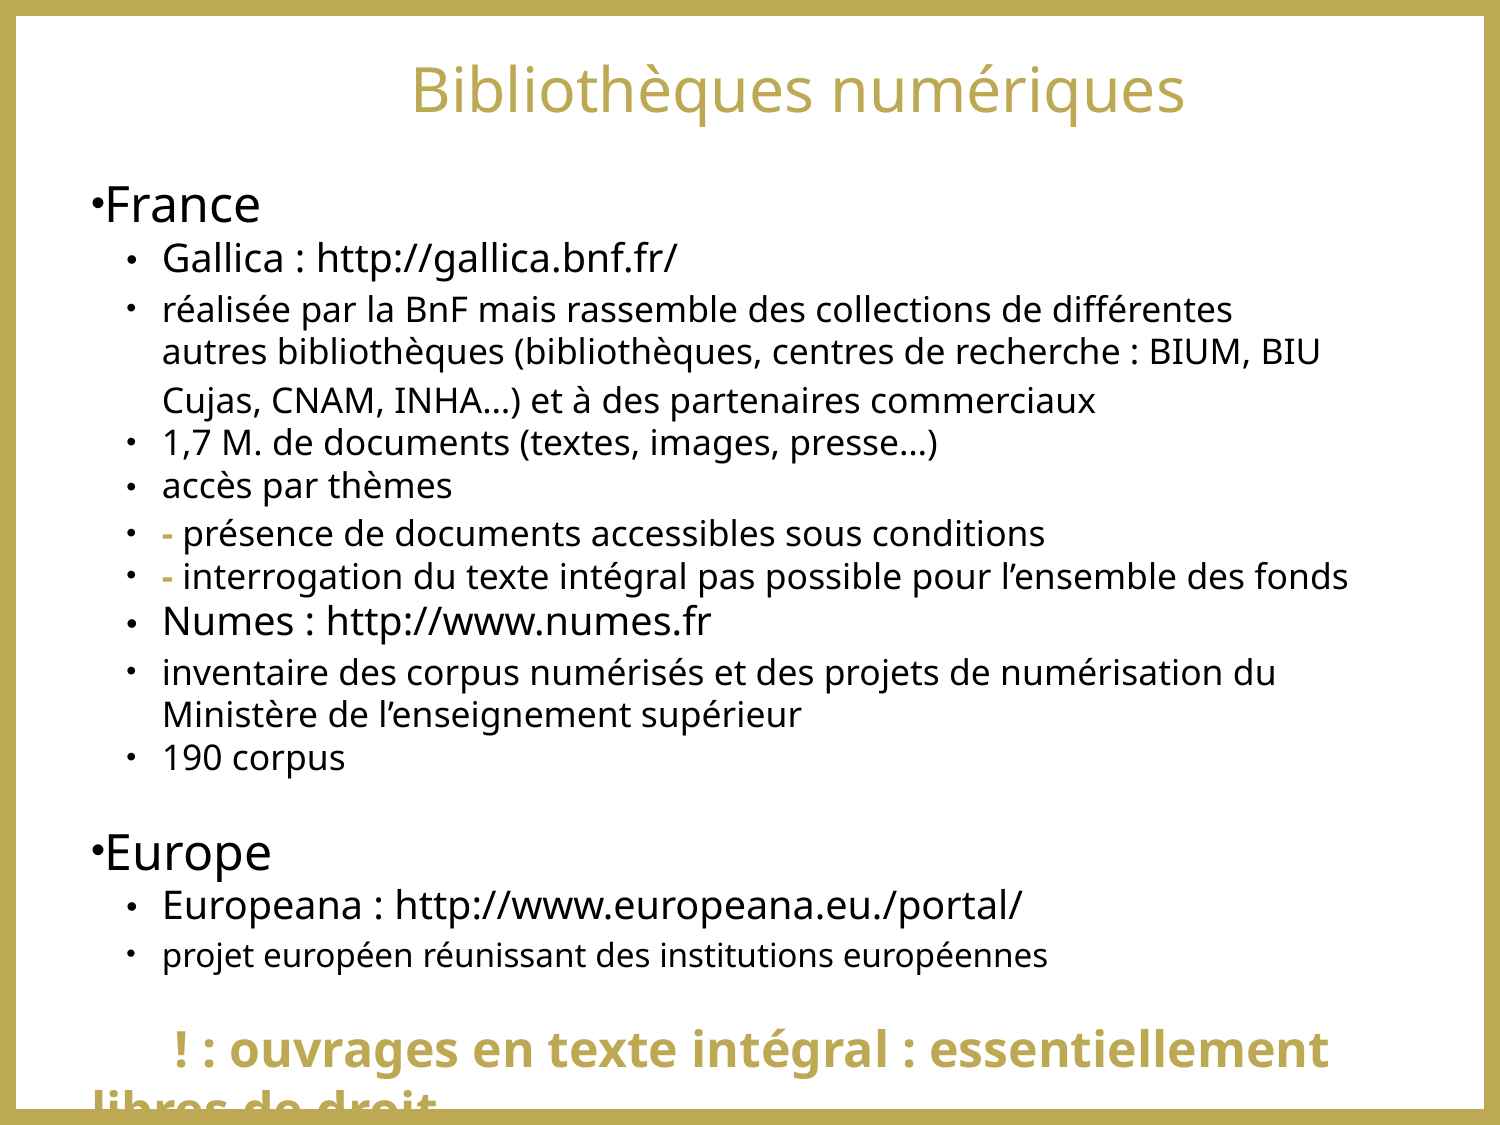

Bibliothèques numériques
France
Gallica : http://gallica.bnf.fr/
réalisée par la BnF mais rassemble des collections de différentes autres bibliothèques (bibliothèques, centres de recherche : BIUM, BIU Cujas, CNAM, INHA…) et à des partenaires commerciaux
1,7 M. de documents (textes, images, presse…)
accès par thèmes
- présence de documents accessibles sous conditions
- interrogation du texte intégral pas possible pour l’ensemble des fonds
Numes : http://www.numes.fr
inventaire des corpus numérisés et des projets de numérisation du Ministère de l’enseignement supérieur
190 corpus
Europe
Europeana : http://www.europeana.eu./portal/
projet européen réunissant des institutions européennes
 ! : ouvrages en texte intégral : essentiellement libres de droit
 numérisation de documents sans édition critique